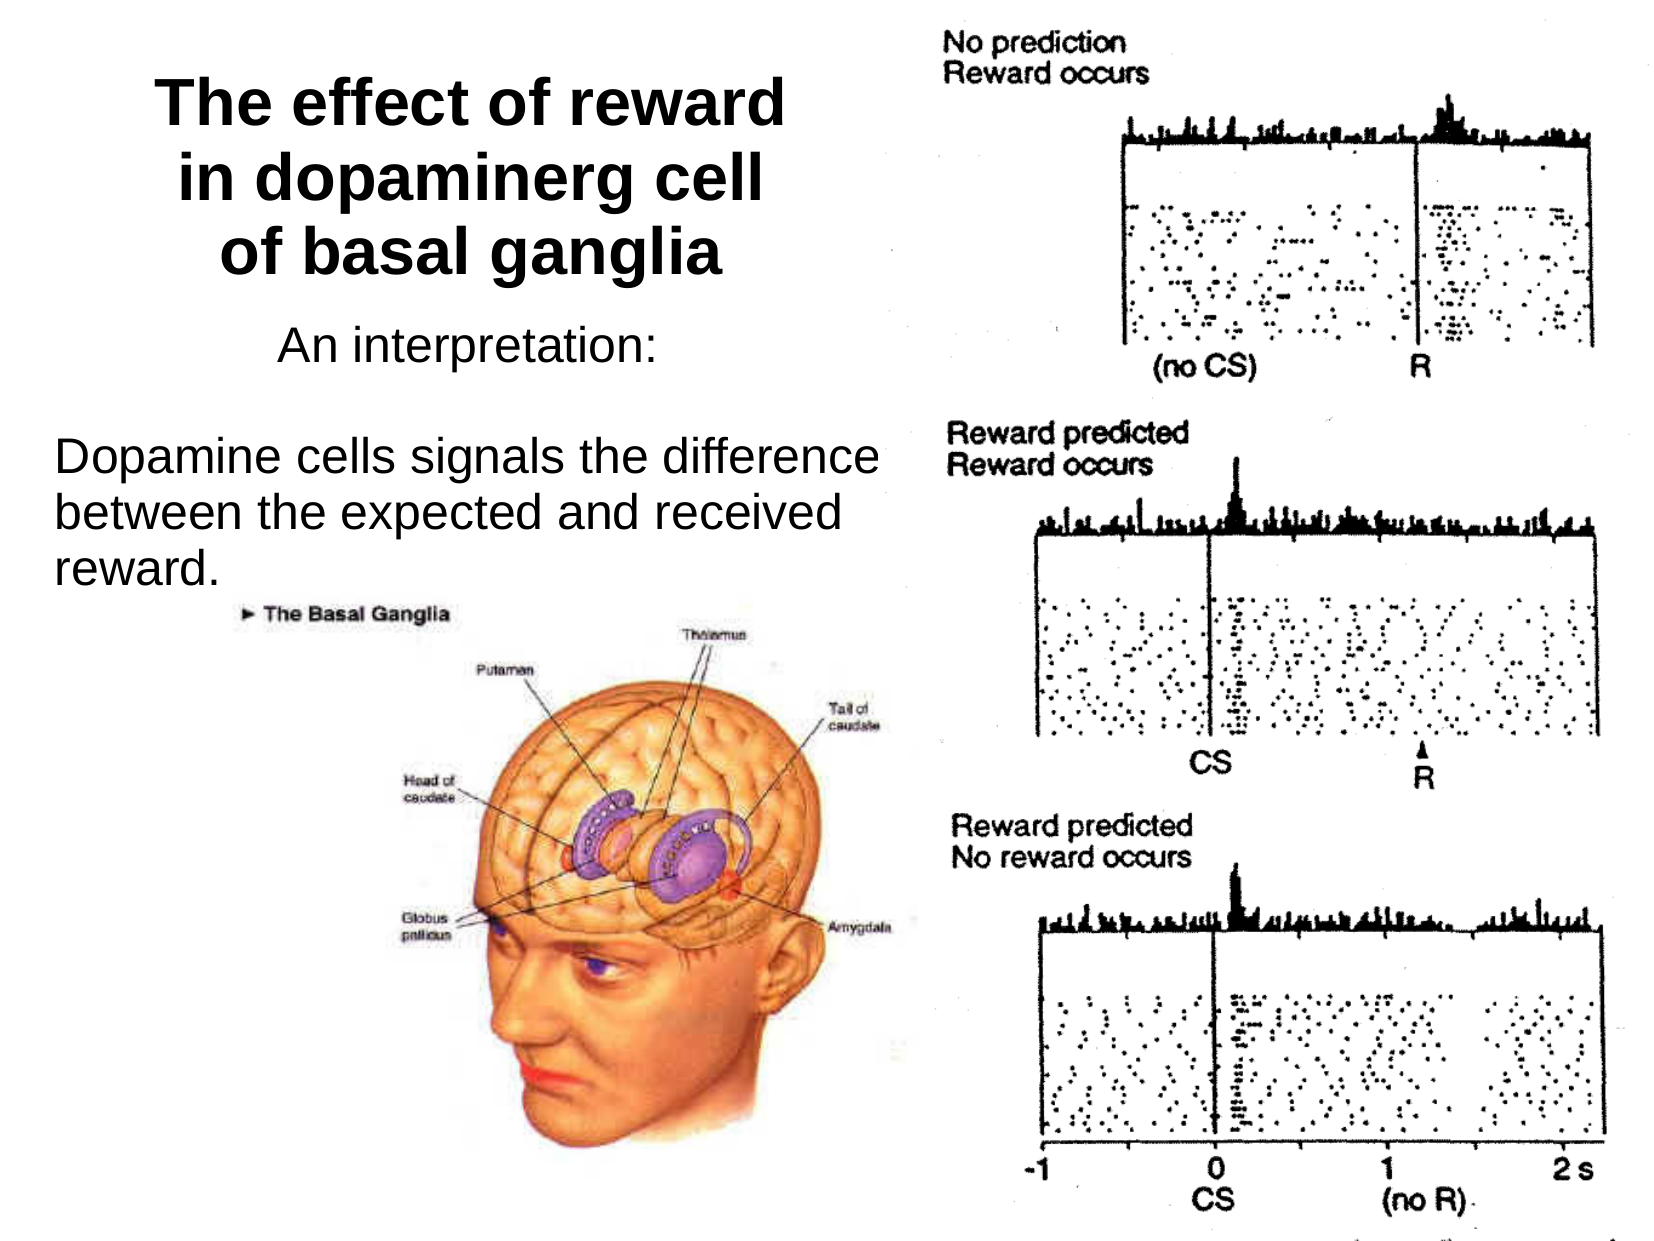

# The effect of reward in dopaminerg cell of basal ganglia
An interpretation:
Dopamine cells signals the difference
between the expected and received
reward.